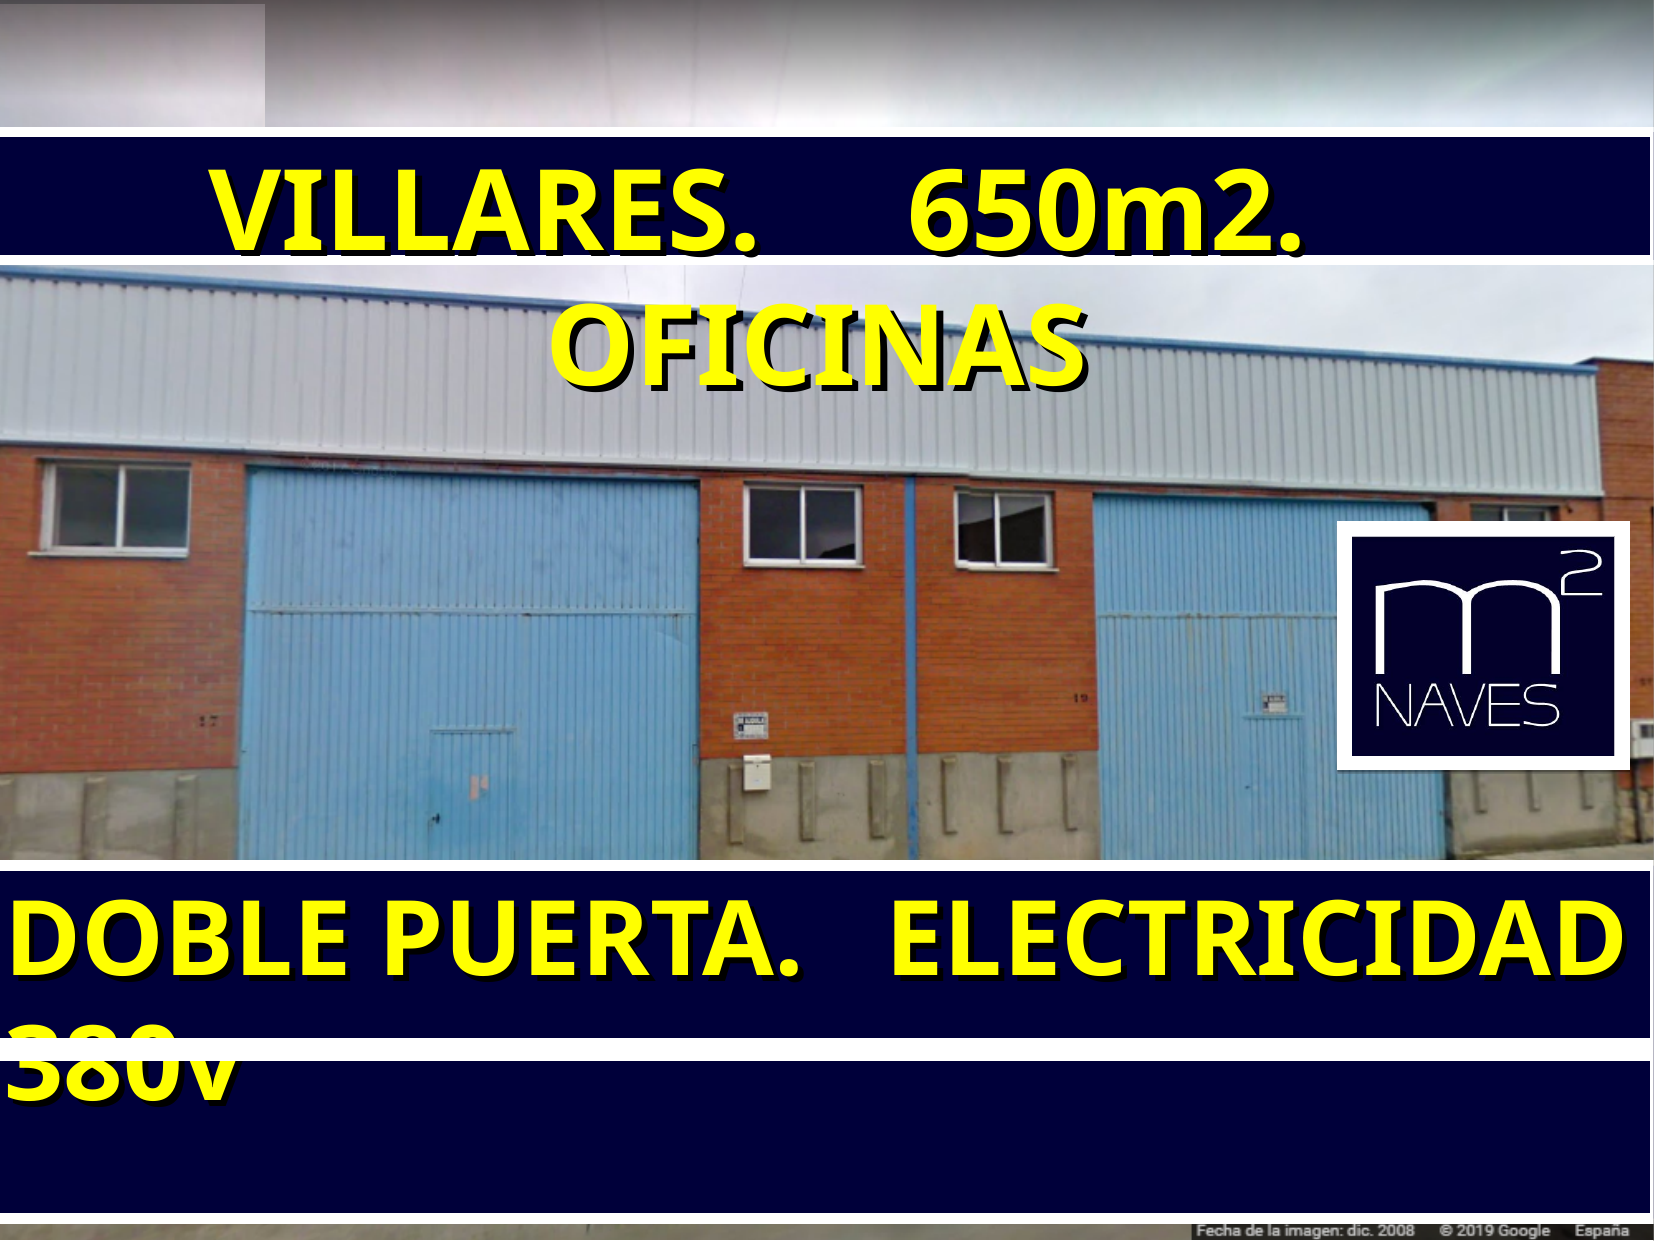

VILLARES. 650m2. OFICINAS
# DOBLE PUERTA. ELECTRICIDAD 380v